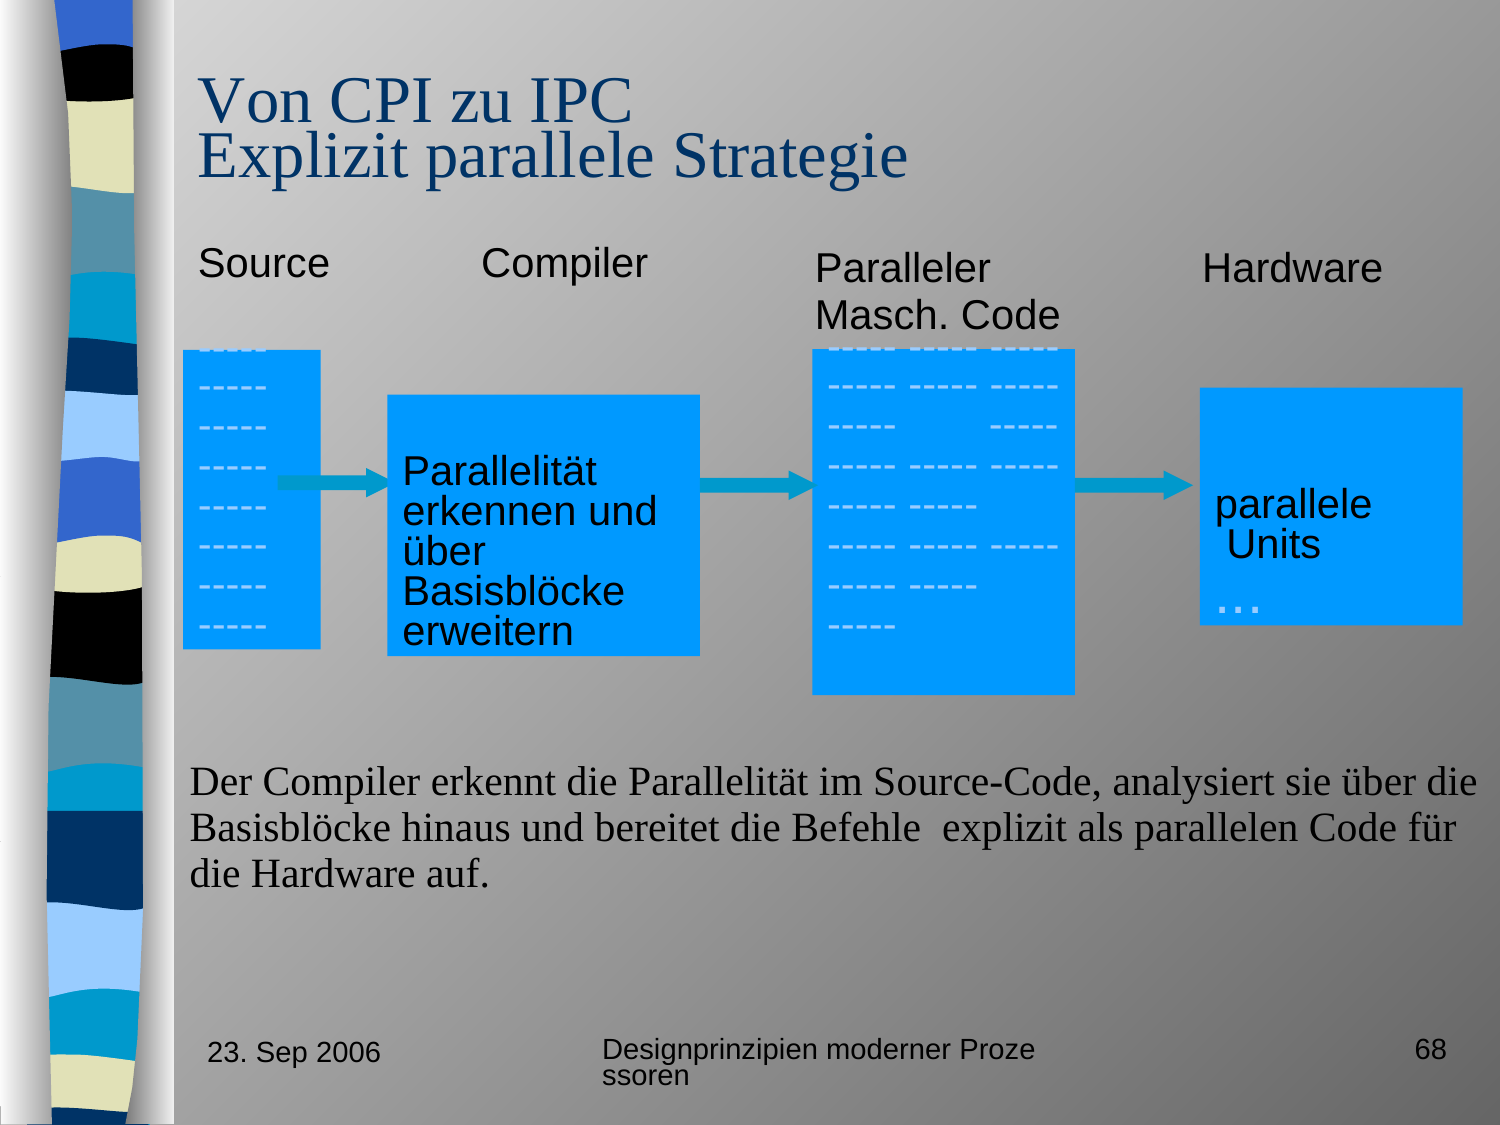

# Von CPI zu IPC Explizit parallele Strategie
Source
Compiler
Paralleler Masch. Code
Hardware
----- ----- -----
----- ----- -----
----- -----
----- ----- -----
----- -----
----- ----- -----
----- -----
-----
-----
-----
-----
-----
-----
-----
-----
-----
parallele
 Units
...
Parallelität
erkennen und
über
Basisblöcke
erweitern
Der Compiler erkennt die Parallelität im Source-Code, analysiert sie über die Basisblöcke hinaus und bereitet die Befehle explizit als parallelen Code für die Hardware auf.
Designprinzipien moderner Prozessoren
68